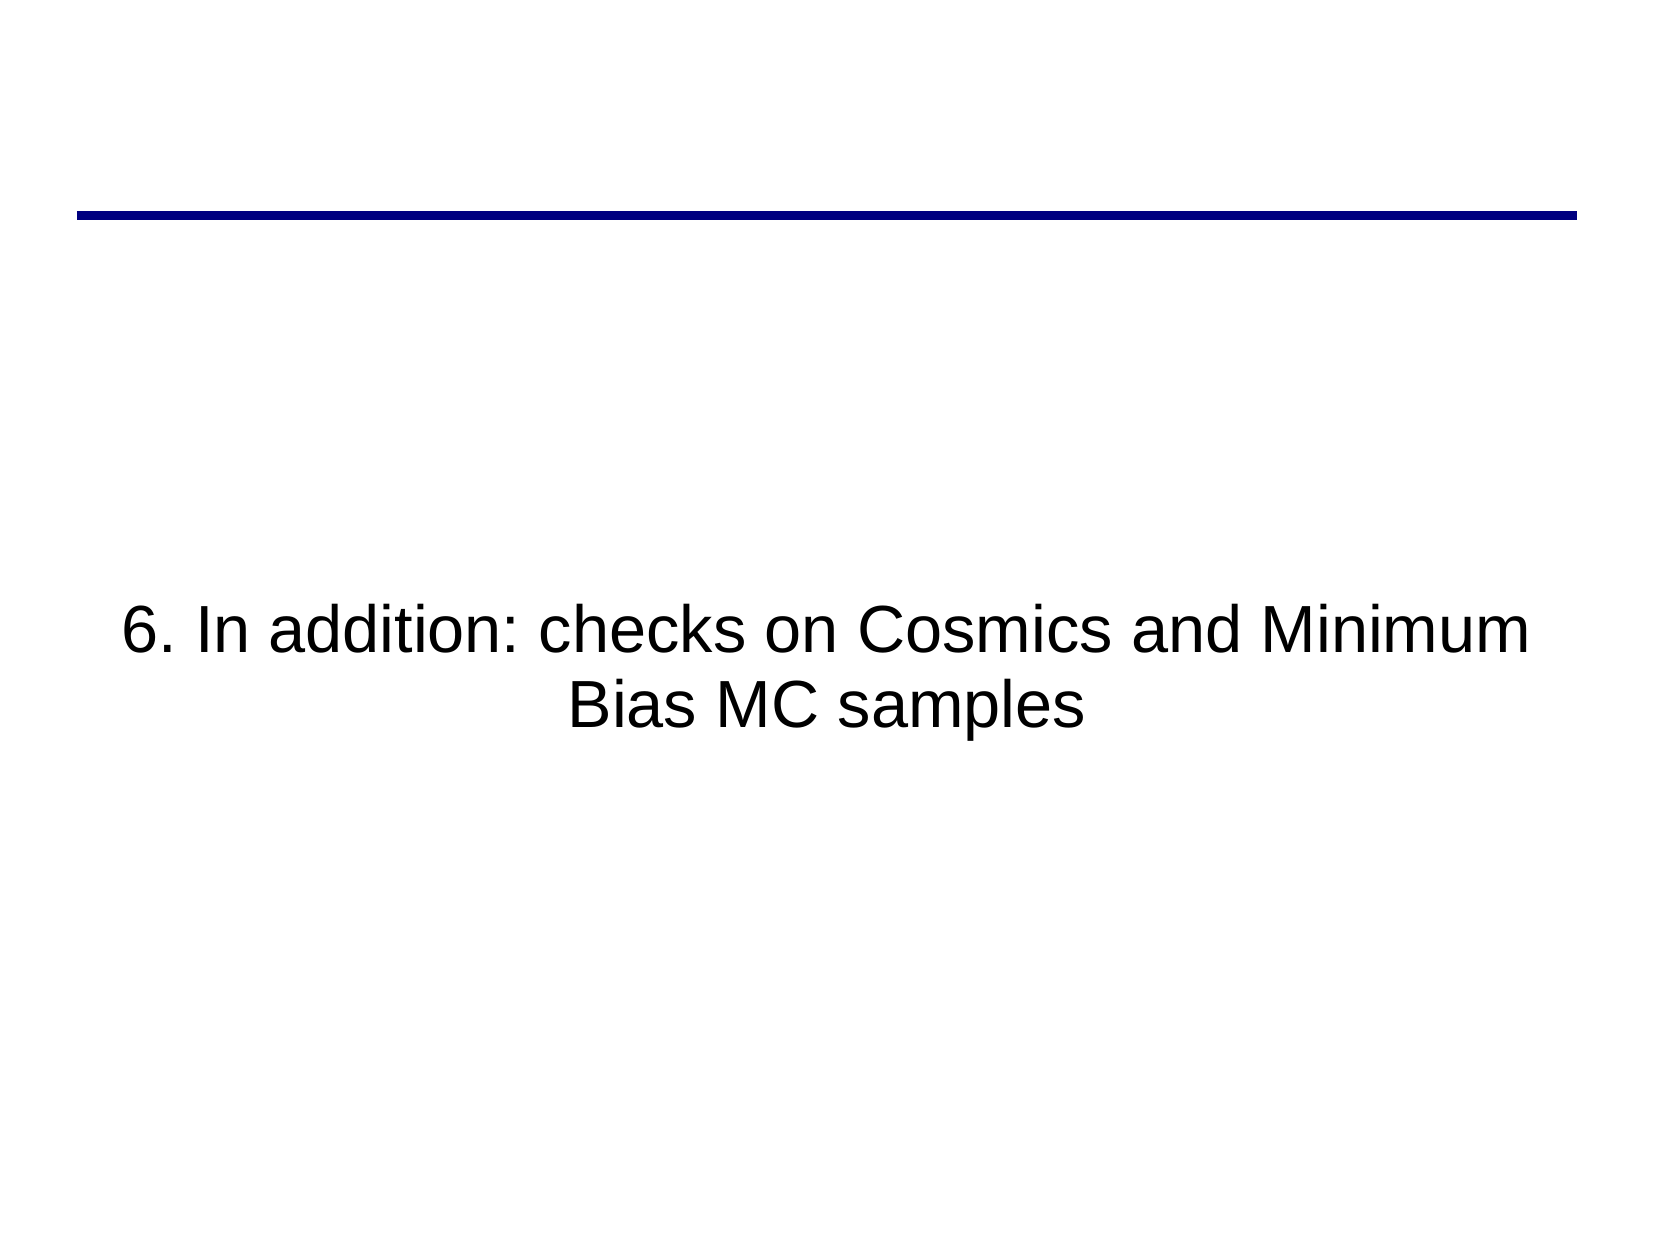

#
6. In addition: checks on Cosmics and Minimum Bias MC samples